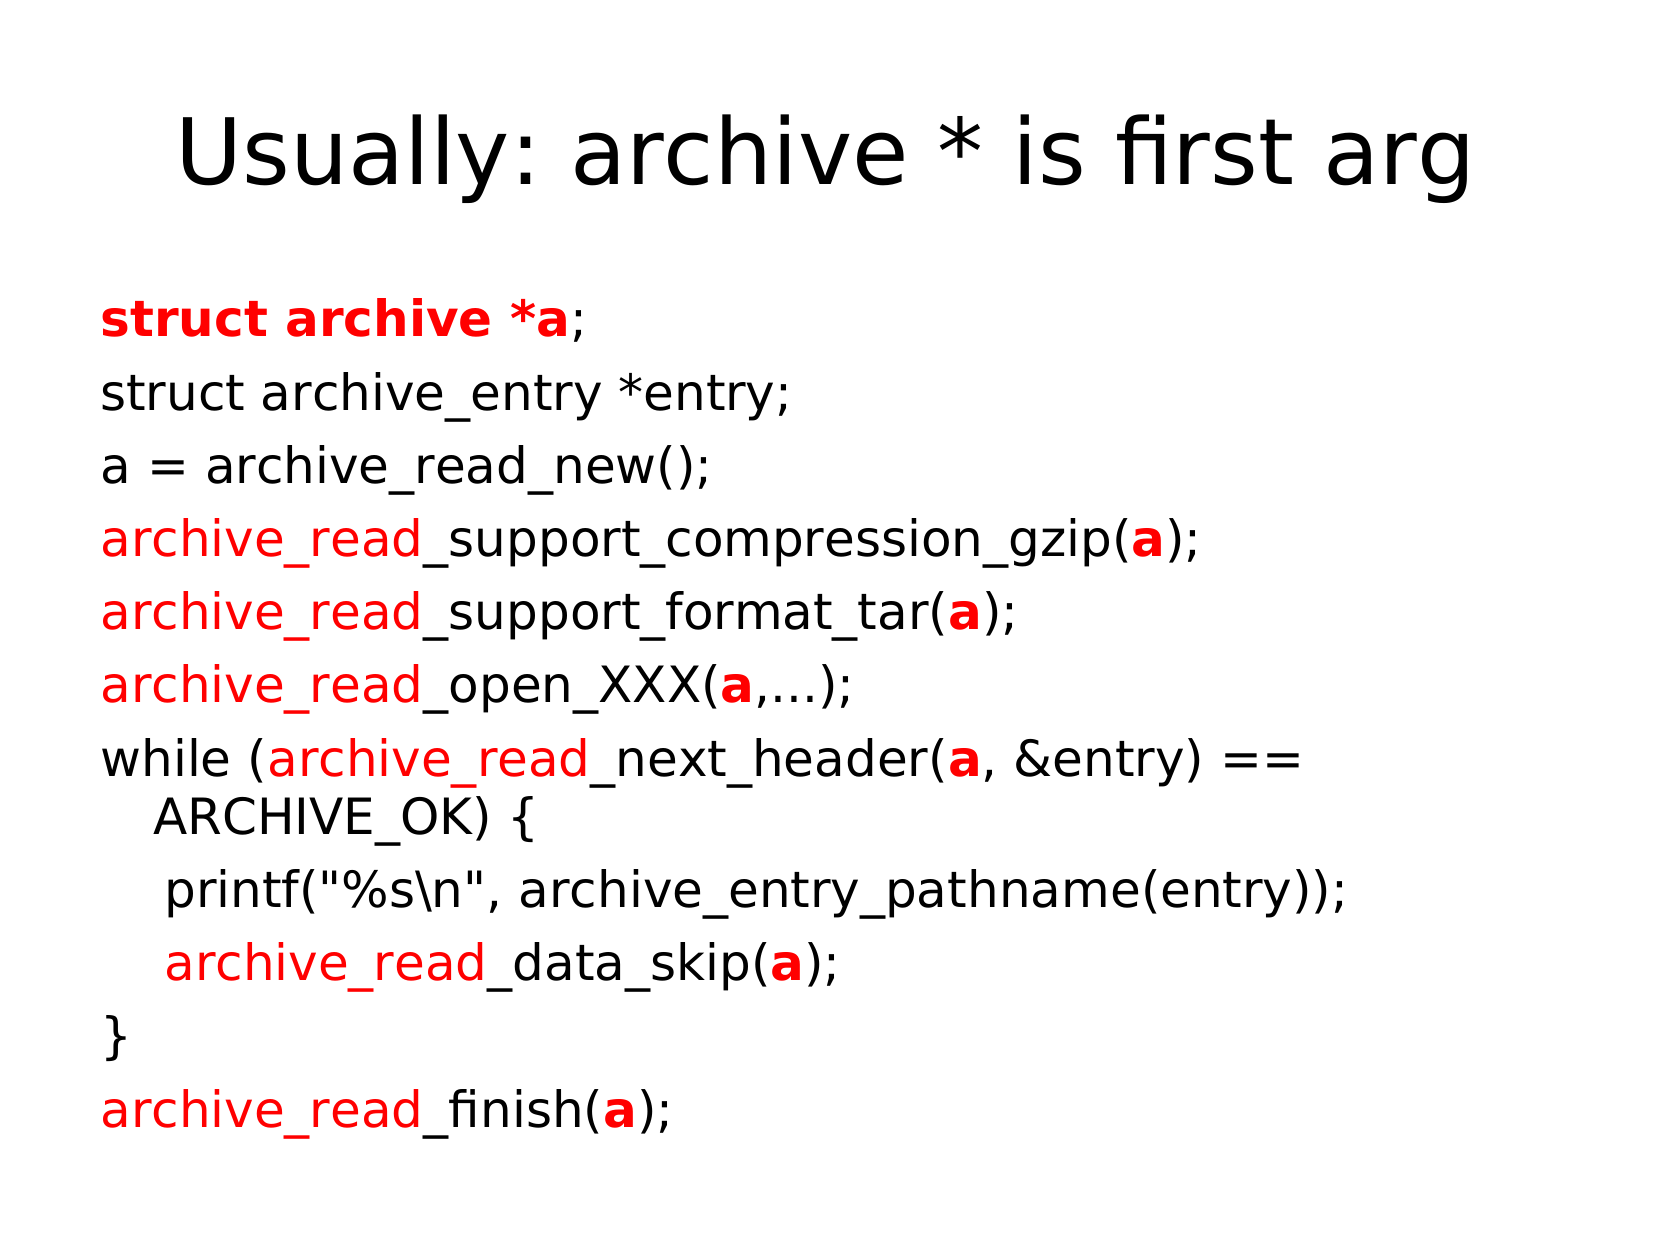

# Usually: archive * is first arg
struct archive *a;
struct archive_entry *entry;
a = archive_read_new();
archive_read_support_compression_gzip(a);
archive_read_support_format_tar(a);
archive_read_open_XXX(a,...);
while (archive_read_next_header(a, &entry) == ARCHIVE_OK) {
 printf("%s\n", archive_entry_pathname(entry));
 archive_read_data_skip(a);
}
archive_read_finish(a);